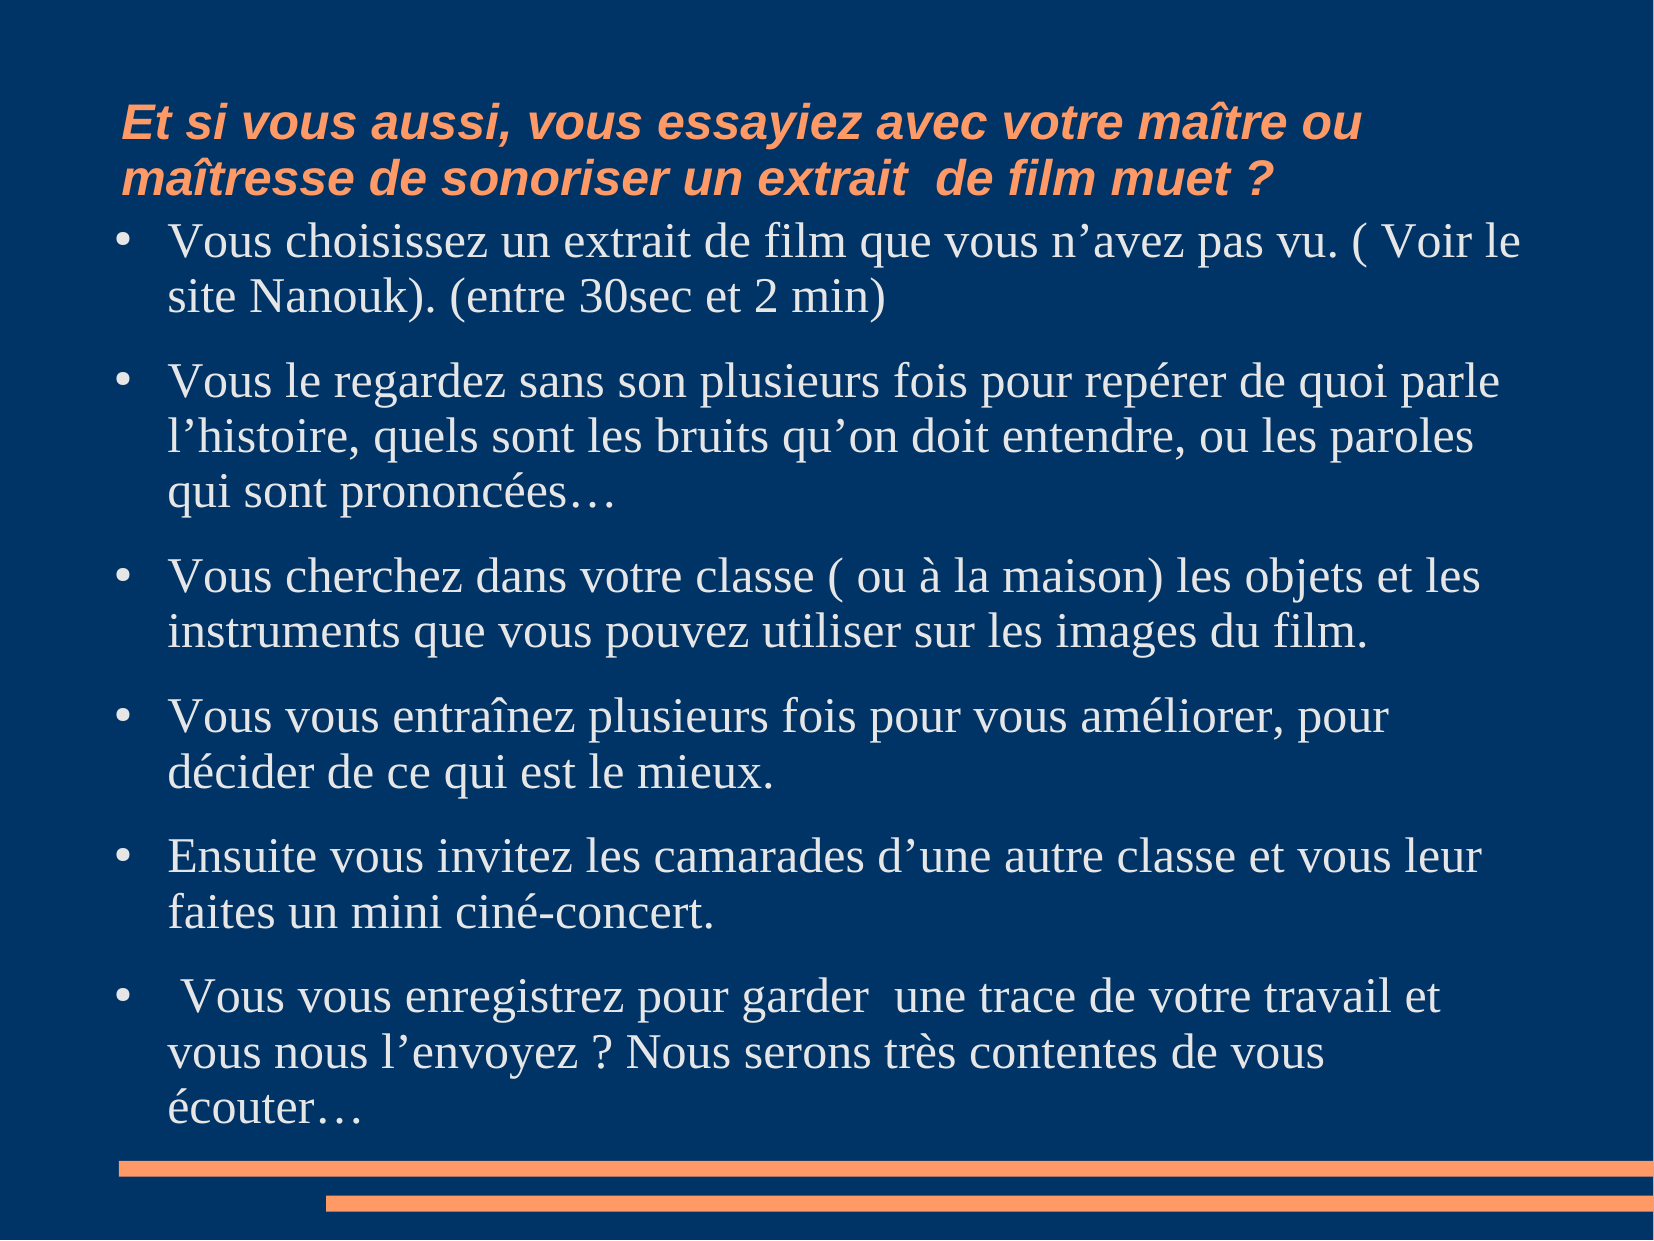

# Et si vous aussi, vous essayiez avec votre maître ou maîtresse de sonoriser un extrait de film muet ?
Vous choisissez un extrait de film que vous n’avez pas vu. ( Voir le site Nanouk). (entre 30sec et 2 min)
Vous le regardez sans son plusieurs fois pour repérer de quoi parle l’histoire, quels sont les bruits qu’on doit entendre, ou les paroles qui sont prononcées…
Vous cherchez dans votre classe ( ou à la maison) les objets et les instruments que vous pouvez utiliser sur les images du film.
Vous vous entraînez plusieurs fois pour vous améliorer, pour décider de ce qui est le mieux.
Ensuite vous invitez les camarades d’une autre classe et vous leur faites un mini ciné-concert.
 Vous vous enregistrez pour garder une trace de votre travail et vous nous l’envoyez ? Nous serons très contentes de vous écouter…